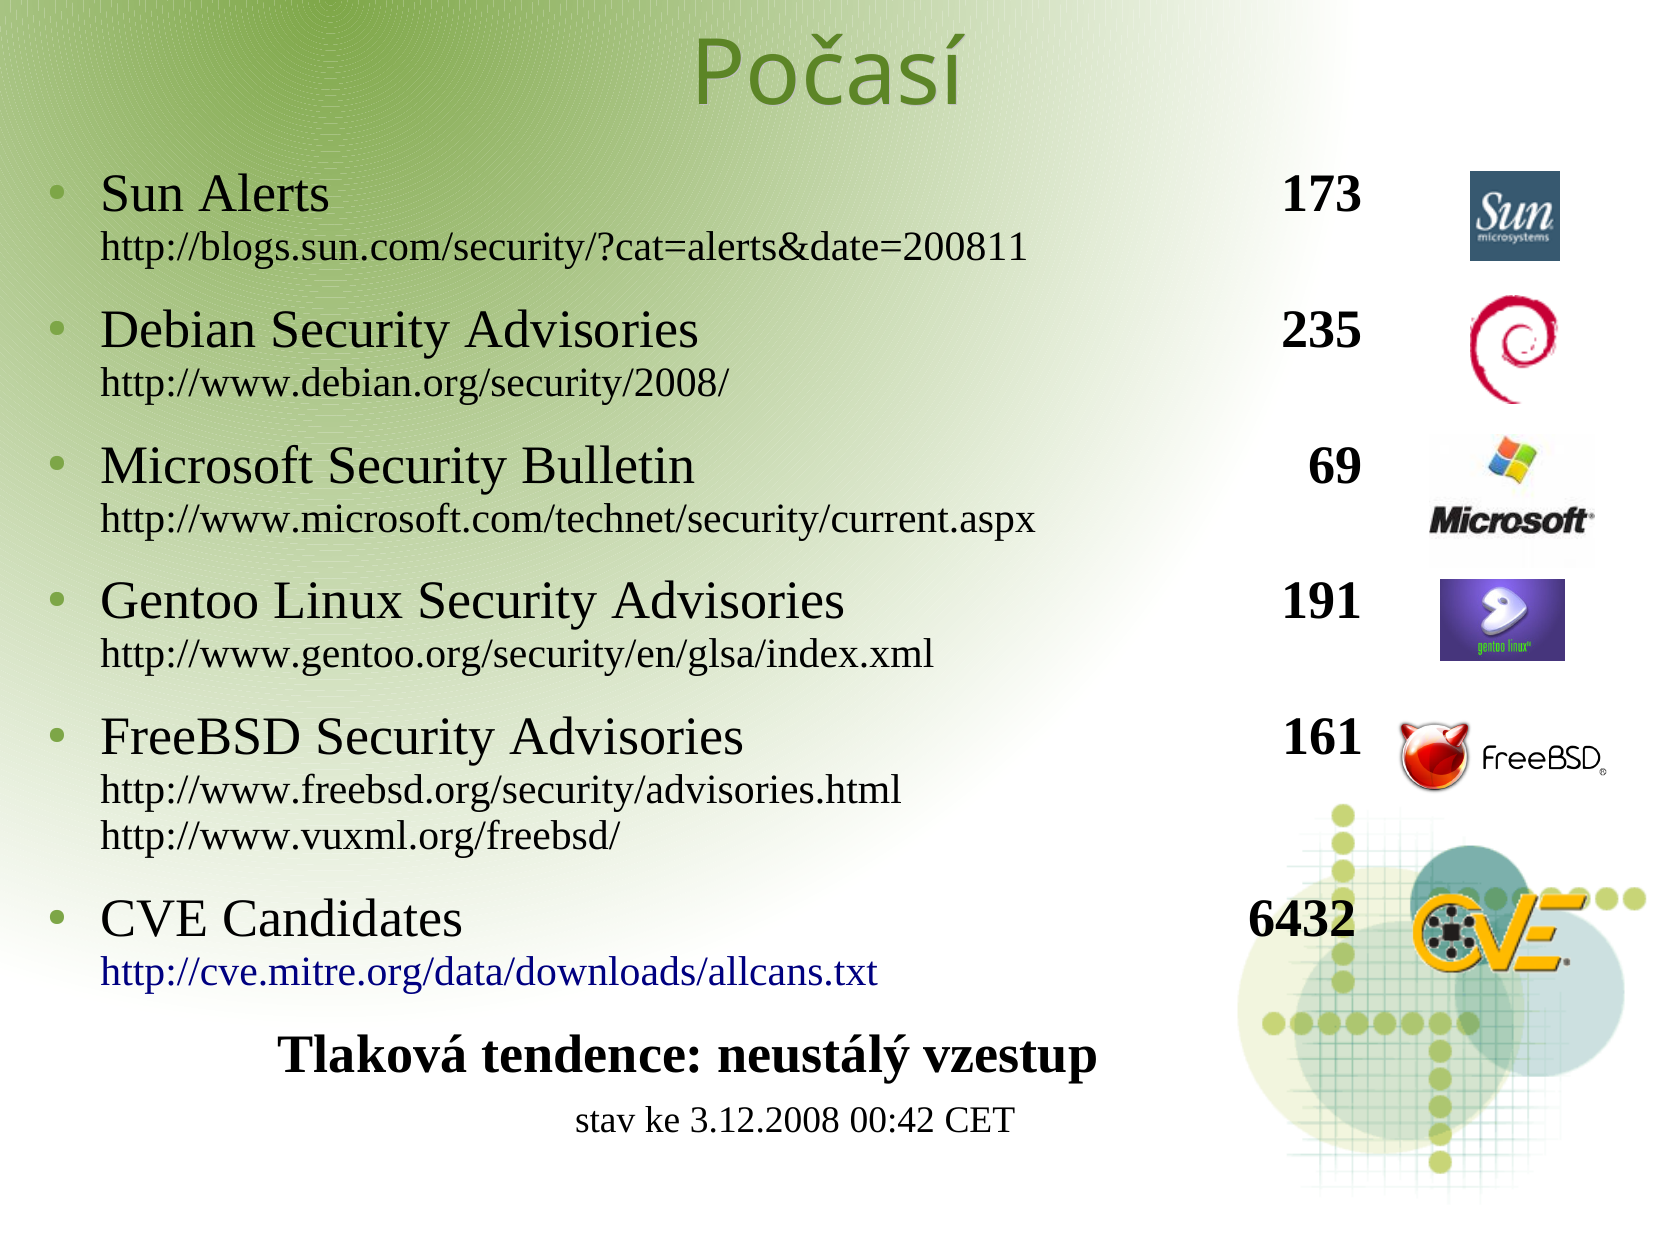

# Počasí
Sun Alerts 													173
http://blogs.sun.com/security/?cat=alerts&date=200811
Debian Security Advisories 								235
http://www.debian.org/security/2008/
Microsoft Security Bulletin 								 69
http://www.microsoft.com/technet/security/current.aspx
Gentoo Linux Security Advisories						191
http://www.gentoo.org/security/en/glsa/index.xml
FreeBSD Security Advisories						 161
http://www.freebsd.org/security/advisories.html
http://www.vuxml.org/freebsd/
CVE Candidates											 6432
http://cve.mitre.org/data/downloads/allcans.txt
Tlaková tendence: neustálý vzestup										 stav ke 3.12.2008 00:42 CET